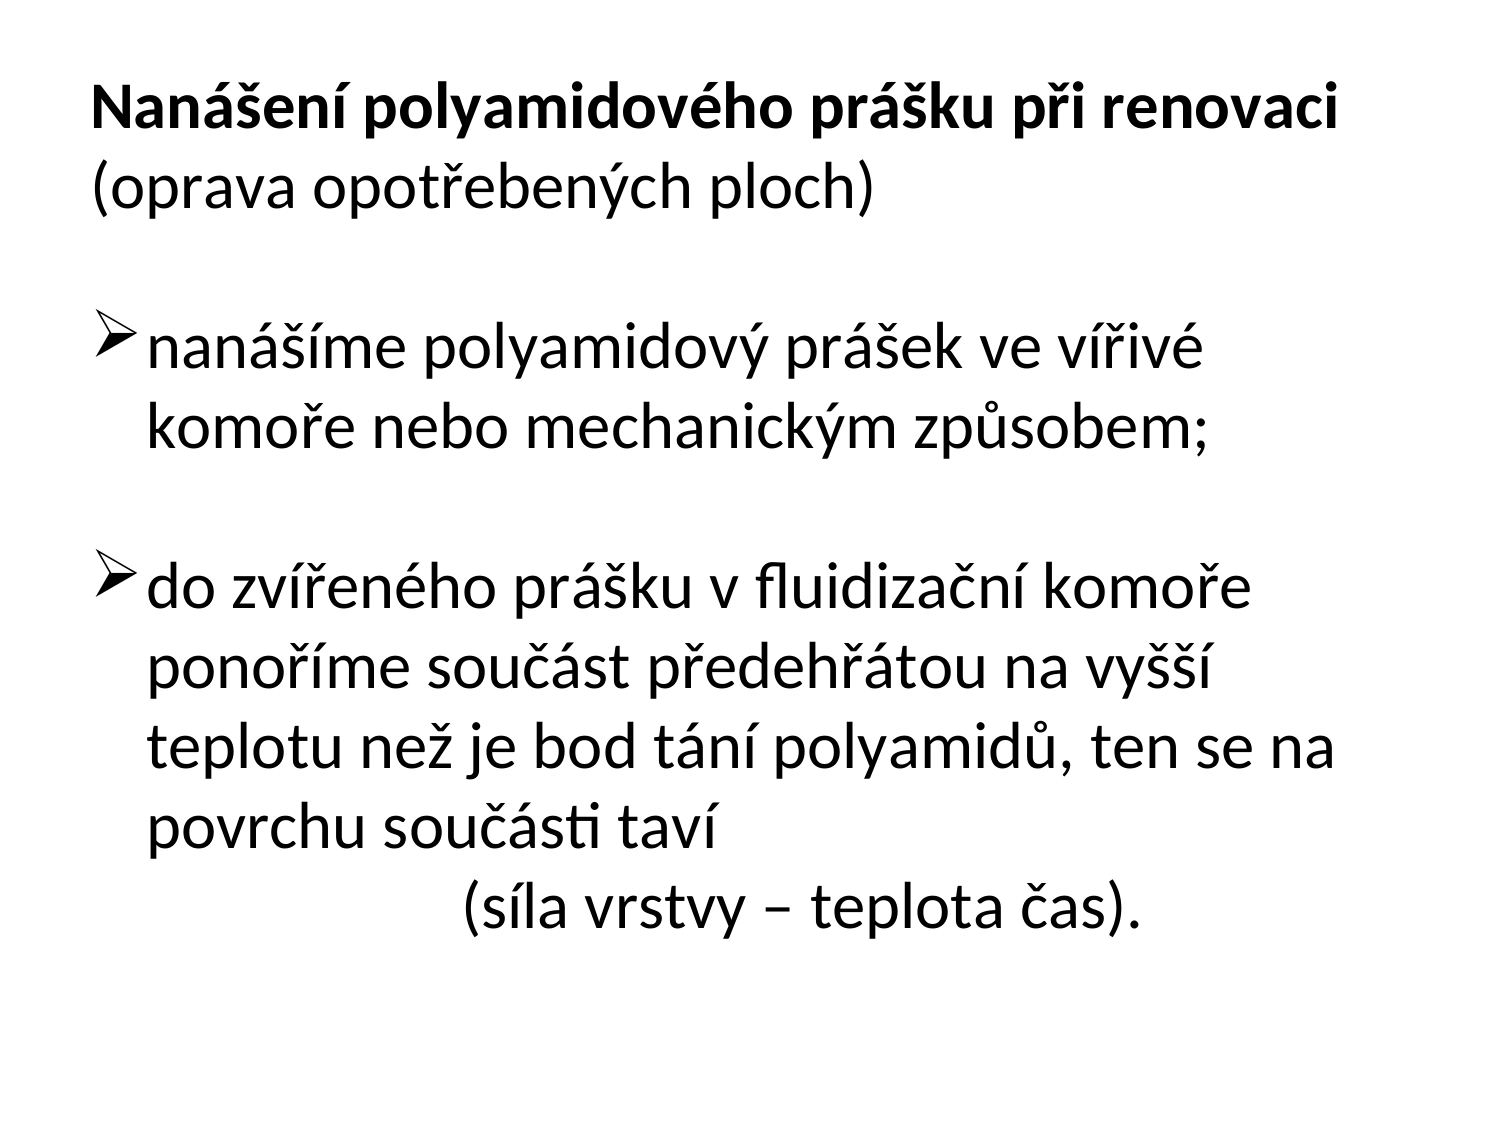

# Nanášení polyamidového prášku při renovaci
(oprava opotřebených ploch)
nanášíme polyamidový prášek ve vířivé komoře nebo mechanickým způsobem;
do zvířeného prášku v fluidizační komoře ponoříme součást předehřátou na vyšší teplotu než je bod tání polyamidů, ten se na povrchu součásti taví
	 (síla vrstvy – teplota čas).